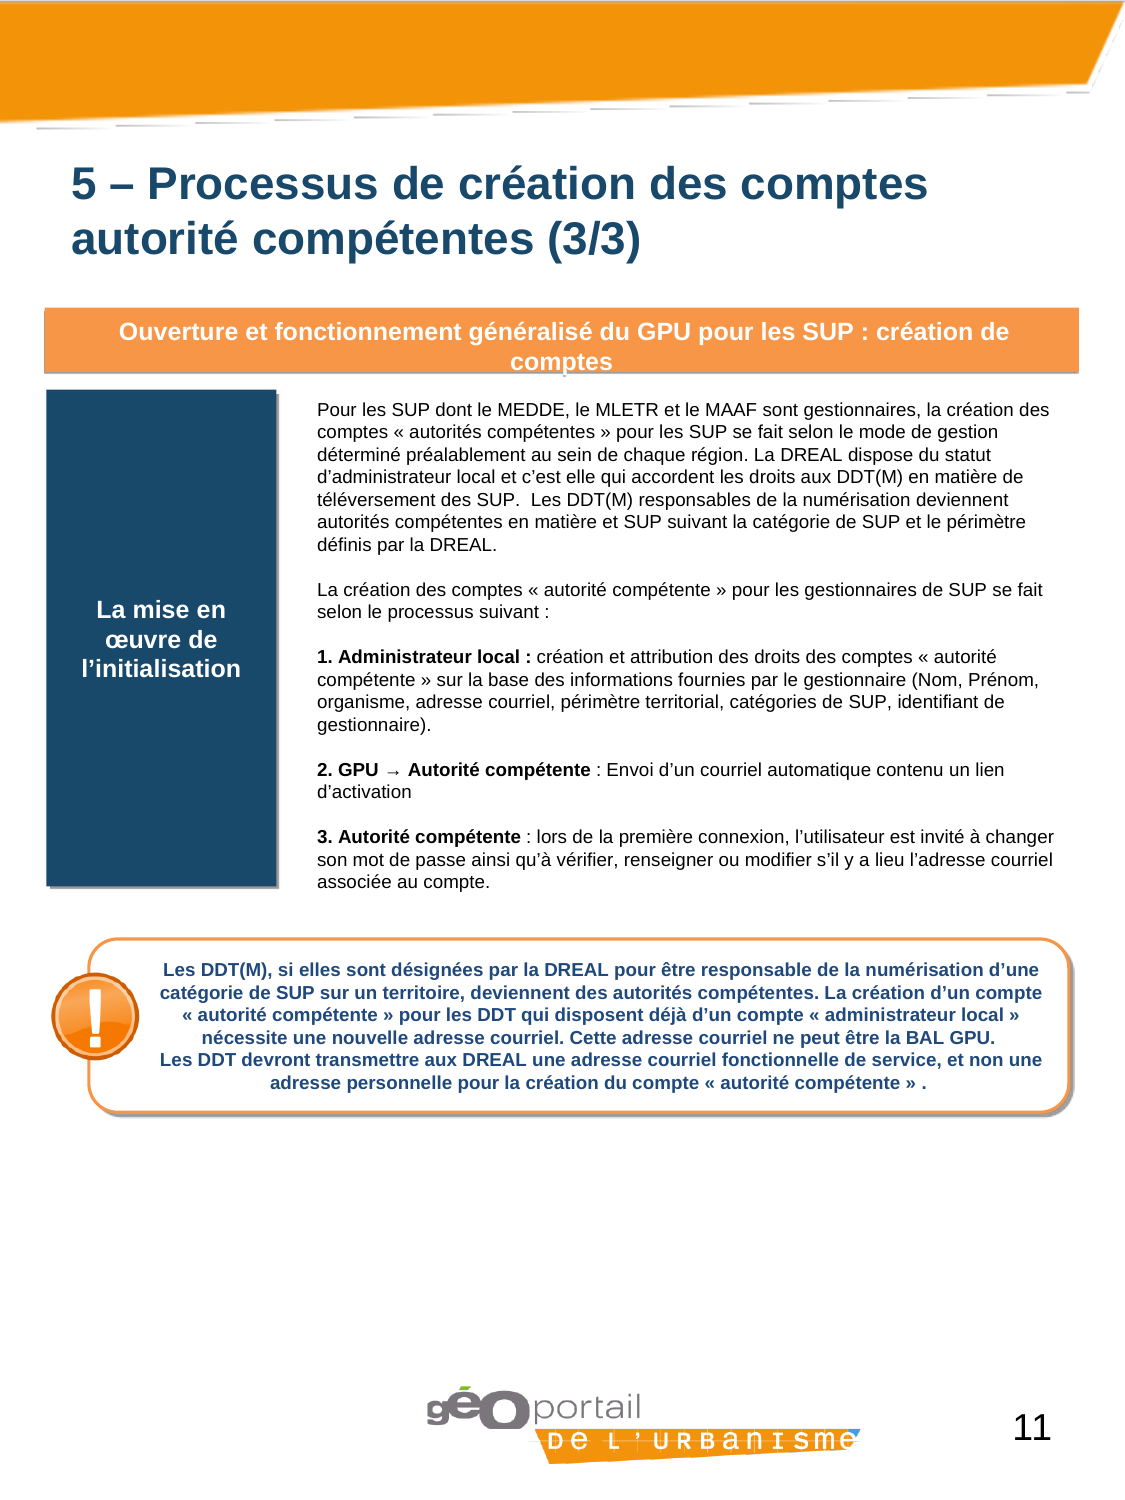

# 5 – Processus de création des comptes autorité compétentes (3/3)
 Ouverture et fonctionnement généralisé du GPU pour les SUP : création de comptes
La mise en œuvre de l’initialisation
Pour les SUP dont le MEDDE, le MLETR et le MAAF sont gestionnaires, la création des comptes « autorités compétentes » pour les SUP se fait selon le mode de gestion déterminé préalablement au sein de chaque région. La DREAL dispose du statut d’administrateur local et c’est elle qui accordent les droits aux DDT(M) en matière de téléversement des SUP. Les DDT(M) responsables de la numérisation deviennent autorités compétentes en matière et SUP suivant la catégorie de SUP et le périmètre définis par la DREAL.
La création des comptes « autorité compétente » pour les gestionnaires de SUP se fait selon le processus suivant :
1. Administrateur local : création et attribution des droits des comptes « autorité compétente » sur la base des informations fournies par le gestionnaire (Nom, Prénom, organisme, adresse courriel, périmètre territorial, catégories de SUP, identifiant de gestionnaire).
2. GPU → Autorité compétente : Envoi d’un courriel automatique contenu un lien d’activation
3. Autorité compétente : lors de la première connexion, l’utilisateur est invité à changer son mot de passe ainsi qu’à vérifier, renseigner ou modifier s’il y a lieu l’adresse courriel associée au compte.
Les DDT(M), si elles sont désignées par la DREAL pour être responsable de la numérisation d’une catégorie de SUP sur un territoire, deviennent des autorités compétentes. La création d’un compte « autorité compétente » pour les DDT qui disposent déjà d’un compte « administrateur local » nécessite une nouvelle adresse courriel. Cette adresse courriel ne peut être la BAL GPU.
Les DDT devront transmettre aux DREAL une adresse courriel fonctionnelle de service, et non une adresse personnelle pour la création du compte « autorité compétente » .